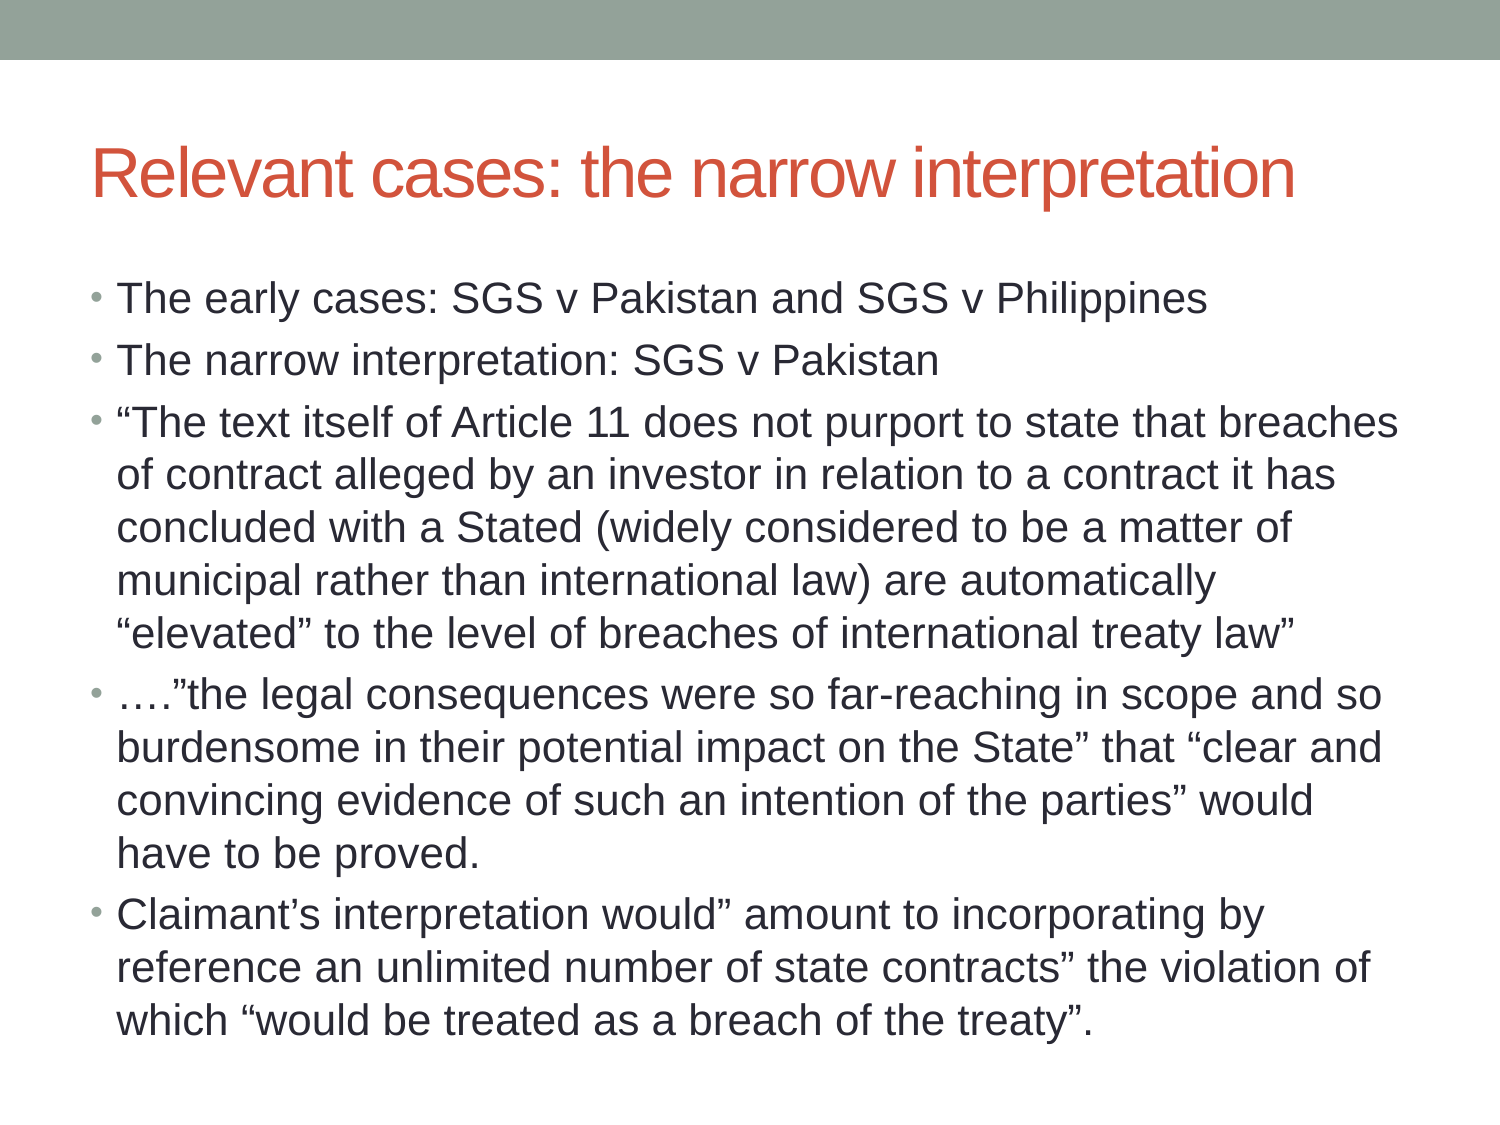

# Relevant cases: the narrow interpretation
The early cases: SGS v Pakistan and SGS v Philippines
The narrow interpretation: SGS v Pakistan
“The text itself of Article 11 does not purport to state that breaches of contract alleged by an investor in relation to a contract it has concluded with a Stated (widely considered to be a matter of municipal rather than international law) are automatically “elevated” to the level of breaches of international treaty law”
….”the legal consequences were so far-reaching in scope and so burdensome in their potential impact on the State” that “clear and convincing evidence of such an intention of the parties” would have to be proved.
Claimant’s interpretation would” amount to incorporating by reference an unlimited number of state contracts” the violation of which “would be treated as a breach of the treaty”.